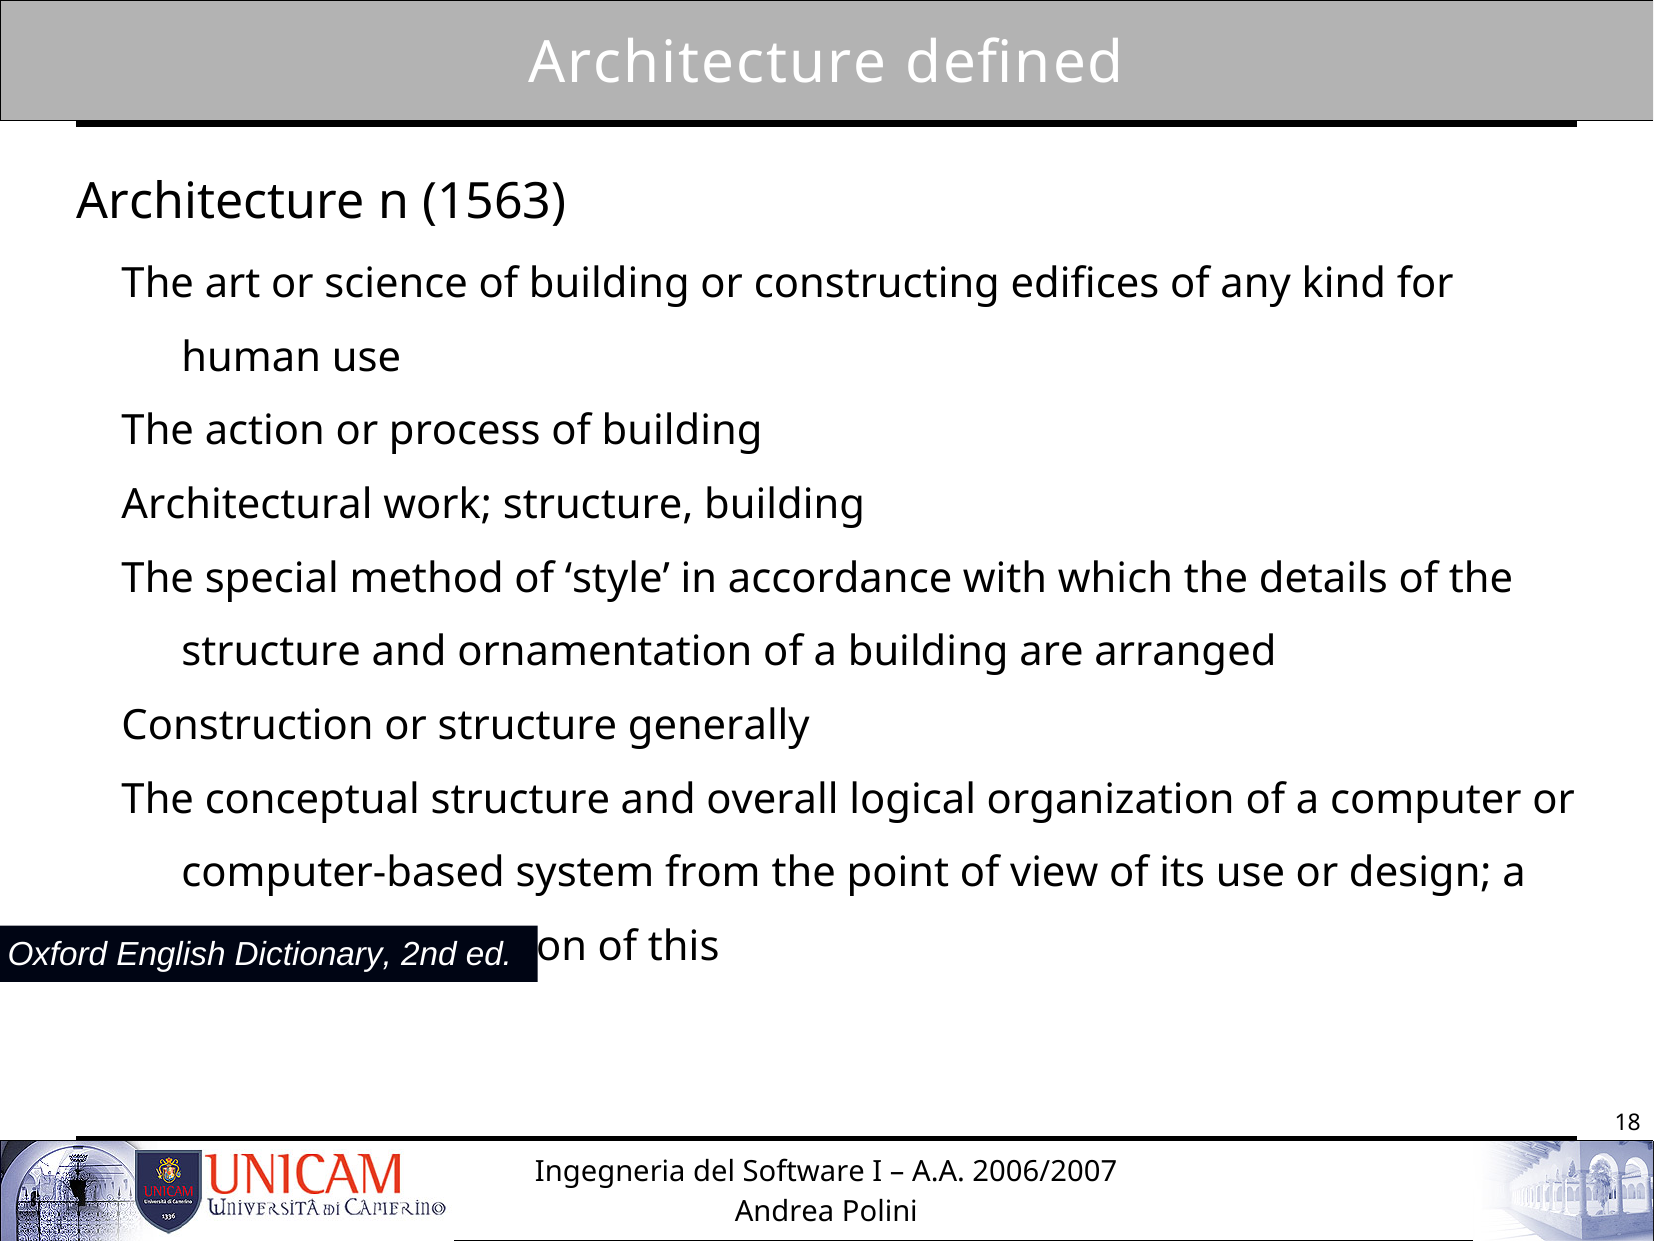

# Architecture defined
Architecture n (1563)
The art or science of building or constructing edifices of any kind for human use
The action or process of building
Architectural work; structure, building
The special method of ‘style’ in accordance with which the details of the structure and ornamentation of a building are arranged
Construction or structure generally
The conceptual structure and overall logical organization of a computer or computer-based system from the point of view of its use or design; a particular realization of this
Oxford English Dictionary, 2nd ed.
18